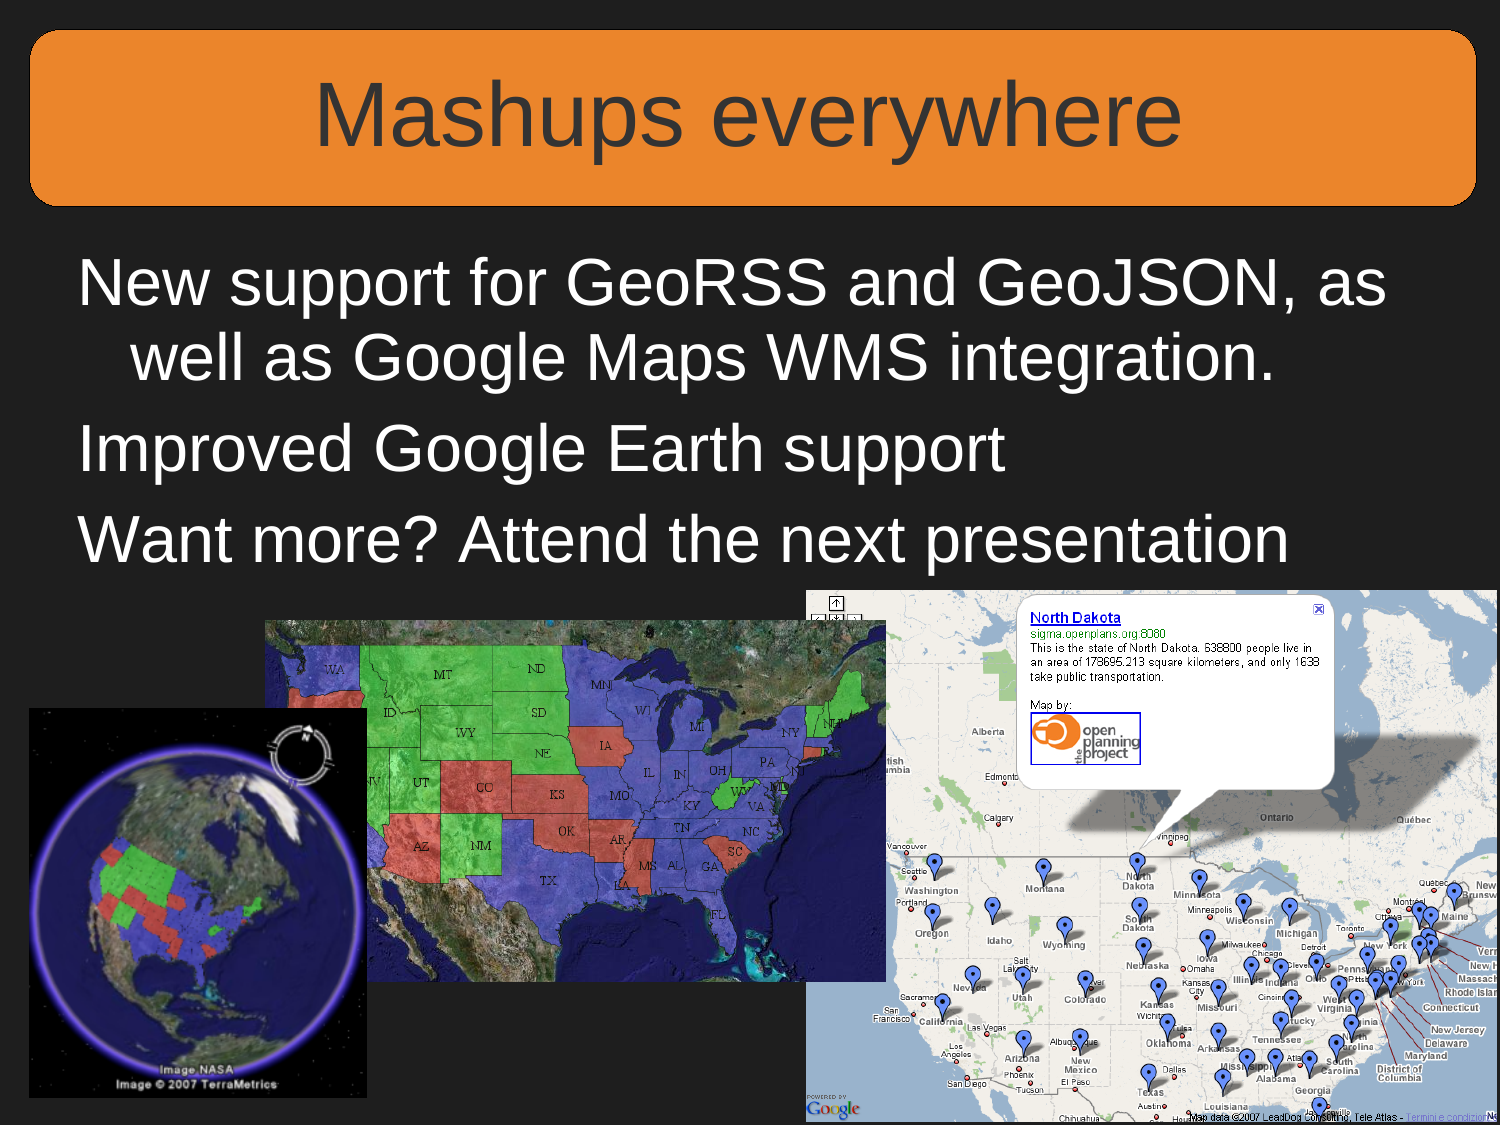

# Mashups everywhere
New support for GeoRSS and GeoJSON, as well as Google Maps WMS integration.
Improved Google Earth support
Want more? Attend the next presentation